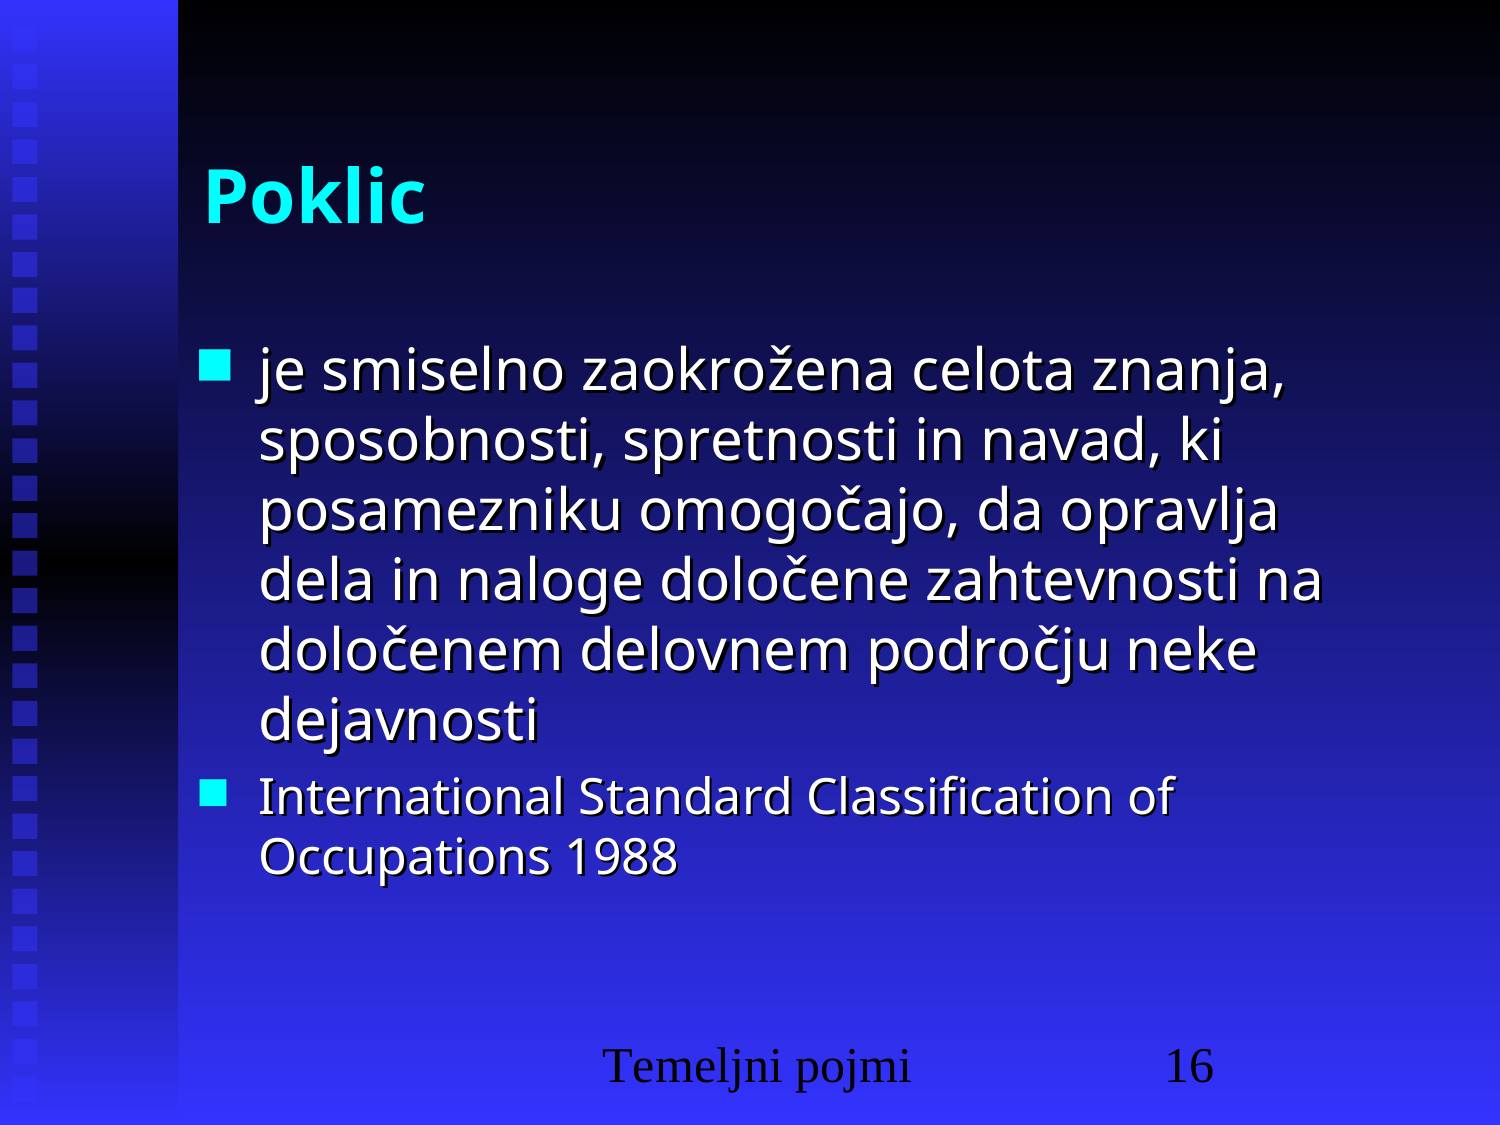

# Poklic
je smiselno zaokrožena celota znanja, sposobnosti, spretnosti in navad, ki posamezniku omogočajo, da opravlja dela in naloge določene zahtevnosti na določenem delovnem področju neke dejavnosti
International Standard Classification of Occupations 1988
Temeljni pojmi
16